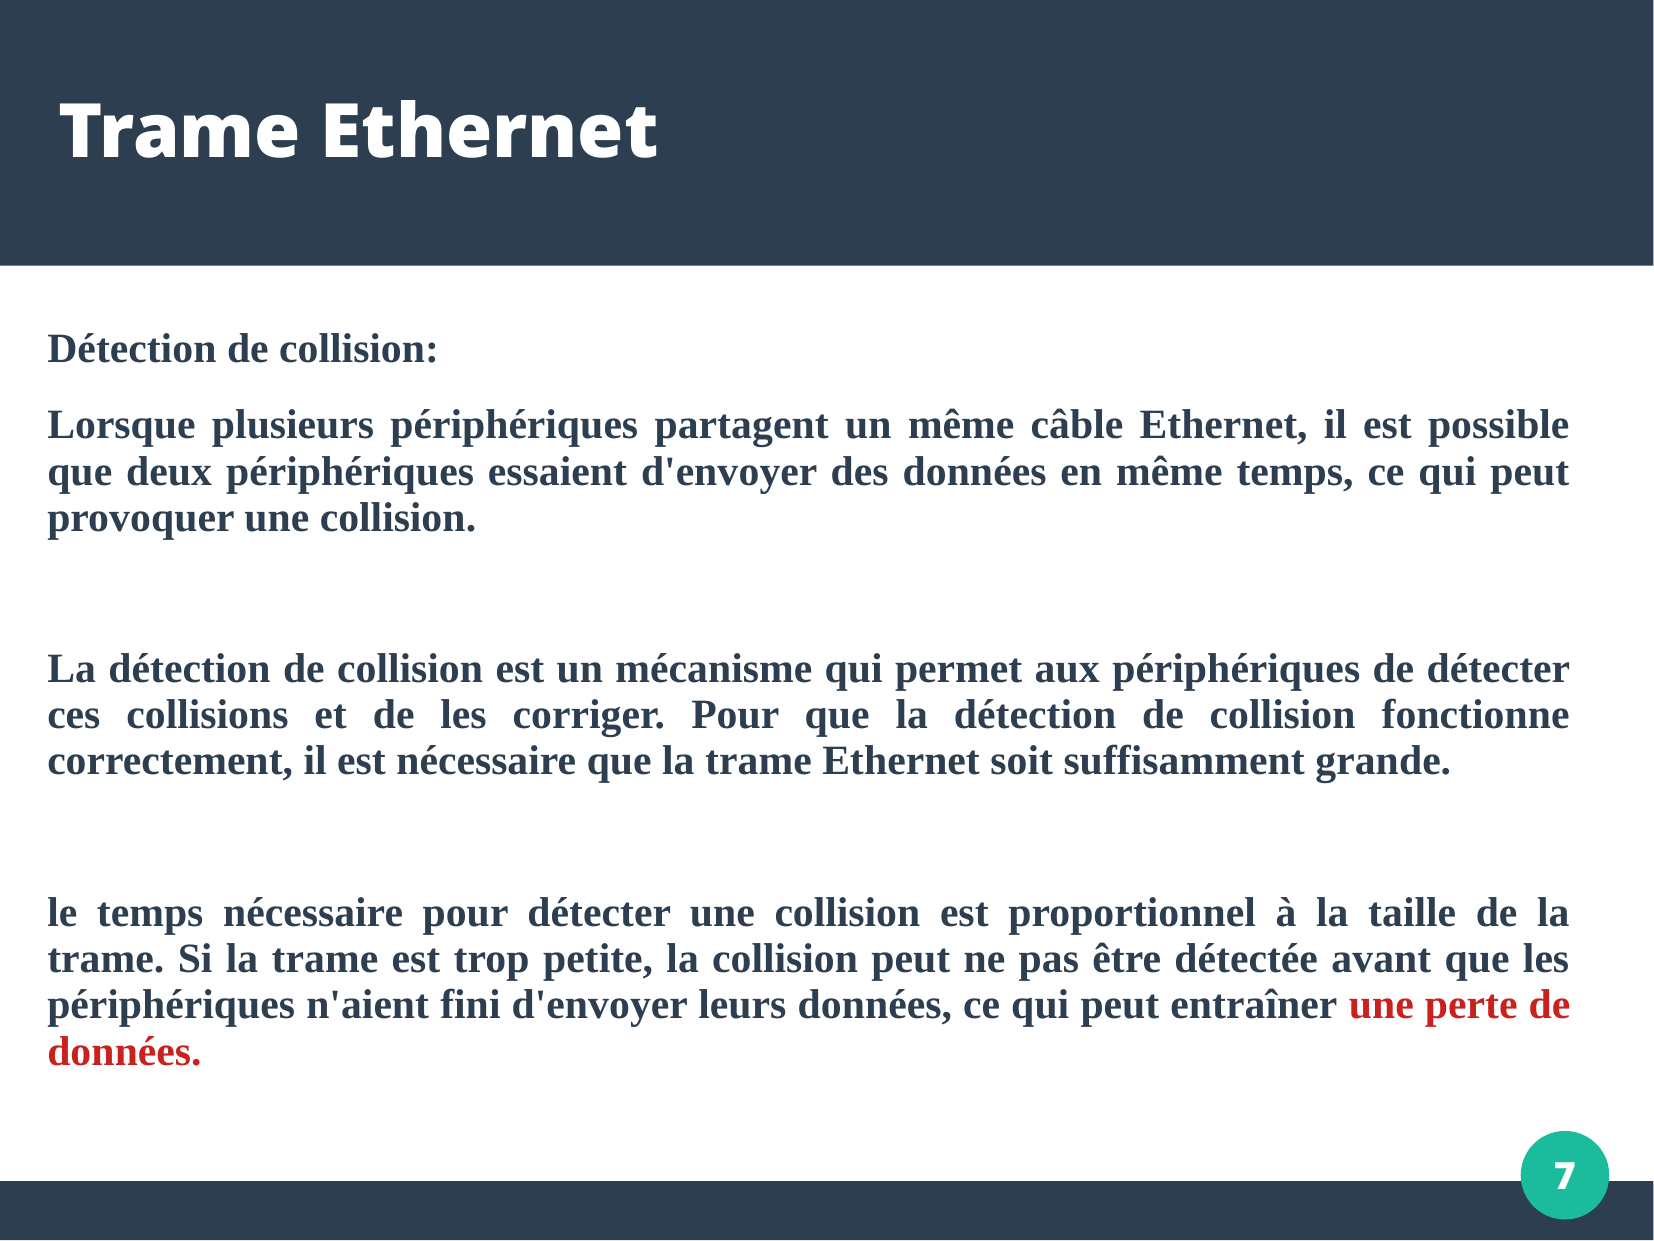

# Trame Ethernet
Détection de collision:
Lorsque plusieurs périphériques partagent un même câble Ethernet, il est possible que deux périphériques essaient d'envoyer des données en même temps, ce qui peut provoquer une collision.
La détection de collision est un mécanisme qui permet aux périphériques de détecter ces collisions et de les corriger. Pour que la détection de collision fonctionne correctement, il est nécessaire que la trame Ethernet soit suffisamment grande.
le temps nécessaire pour détecter une collision est proportionnel à la taille de la trame. Si la trame est trop petite, la collision peut ne pas être détectée avant que les périphériques n'aient fini d'envoyer leurs données, ce qui peut entraîner une perte de données.
7